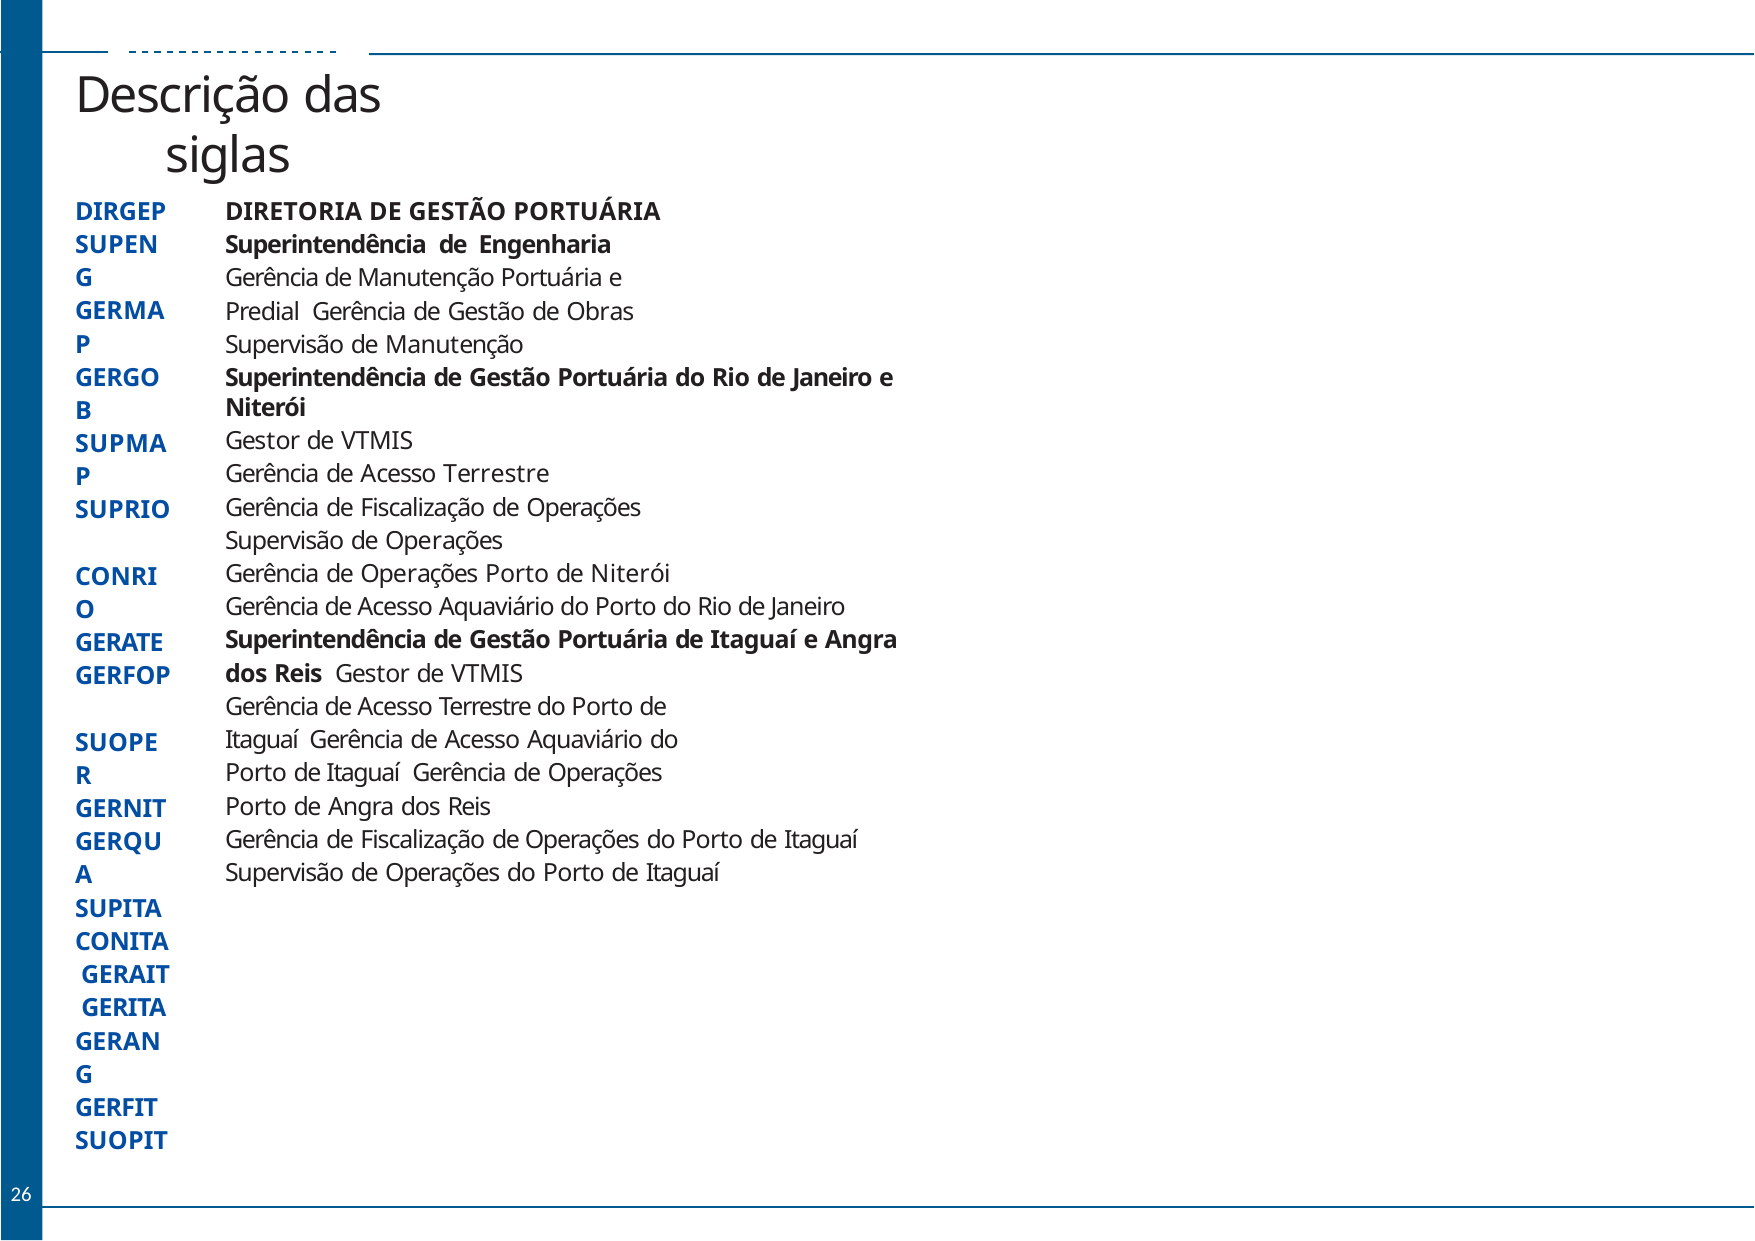

# Descrição das siglas
DIRGEP SUPENG GERMAP GERGOB SUPMAP SUPRIO CONRIO GERATE GERFOP SUOPER GERNIT GERQUA SUPITA CONITA GERAIT GERITA GERANG GERFIT SUOPIT
DIRETORIA DE GESTÃO PORTUÁRIA
Superintendência de Engenharia Gerência de Manutenção Portuária e Predial Gerência de Gestão de Obras
Supervisão de Manutenção
Superintendência de Gestão Portuária do Rio de Janeiro e Niterói
Gestor de VTMIS
Gerência de Acesso Terrestre
Gerência de Fiscalização de Operações
Supervisão de Operações
Gerência de Operações Porto de Niterói
Gerência de Acesso Aquaviário do Porto do Rio de Janeiro Superintendência de Gestão Portuária de Itaguaí e Angra dos Reis Gestor de VTMIS
Gerência de Acesso Terrestre do Porto de Itaguaí Gerência de Acesso Aquaviário do Porto de Itaguaí Gerência de Operações Porto de Angra dos Reis
Gerência de Fiscalização de Operações do Porto de Itaguaí
Supervisão de Operações do Porto de Itaguaí
26